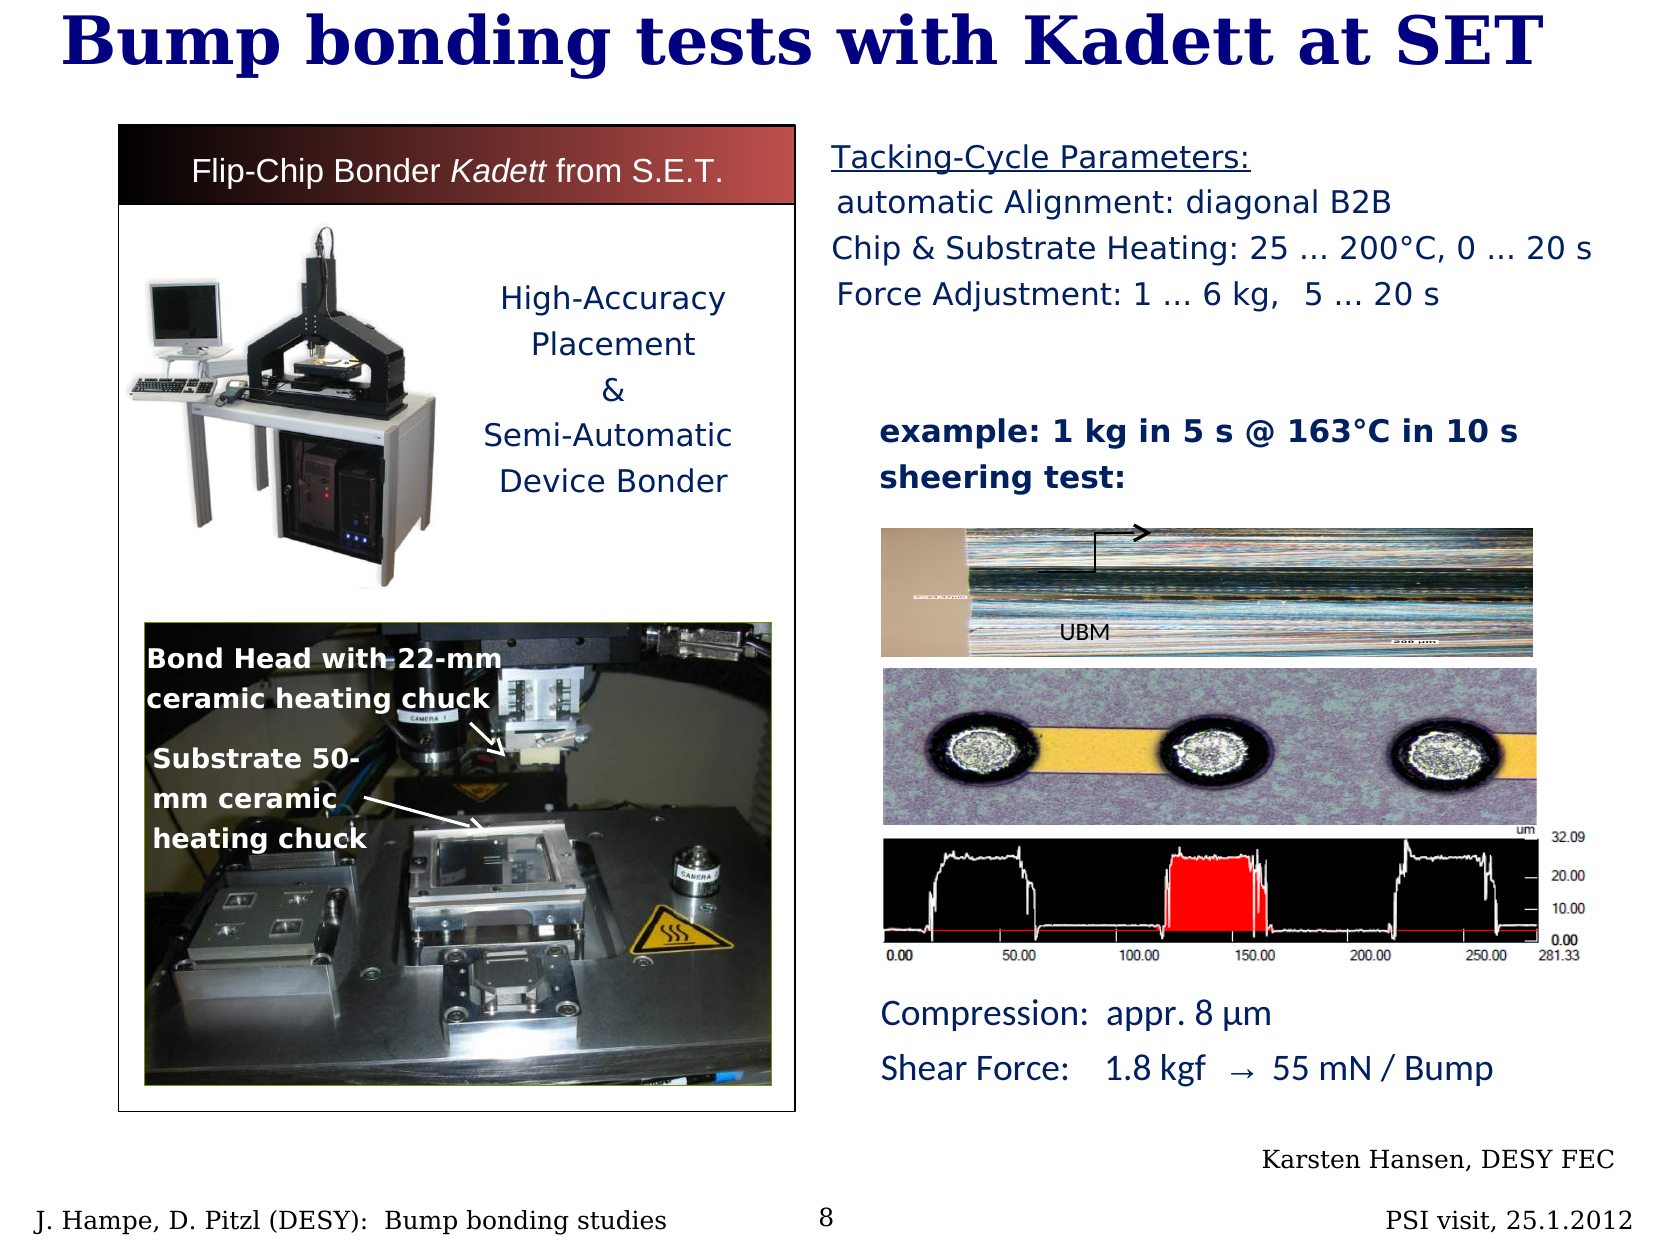

# Bump bonding tests with Kadett at SET
Tacking-Cycle Parameters:
automatic Alignment:	diagonal B2B
Chip & Substrate Heating: 25 ... 200°C, 0 ... 20 s
Force Adjustment: 1 ... 6 kg,	5 ... 20 s
Flip-Chip Bonder Kadett from S.E.T.
High-Accuracy Placement
&
Semi-Automatic
Device Bonder
example: 1 kg in 5 s @ 163°C in 10 s
sheering test:
UBM
Bond Head with 22-mm ceramic heating chuck
Substrate 50-mm ceramic heating chuck
Compression: appr. 8 µm
Shear Force: 1.8 kgf → 55 mN / Bump
Karsten Hansen, DESY FEC